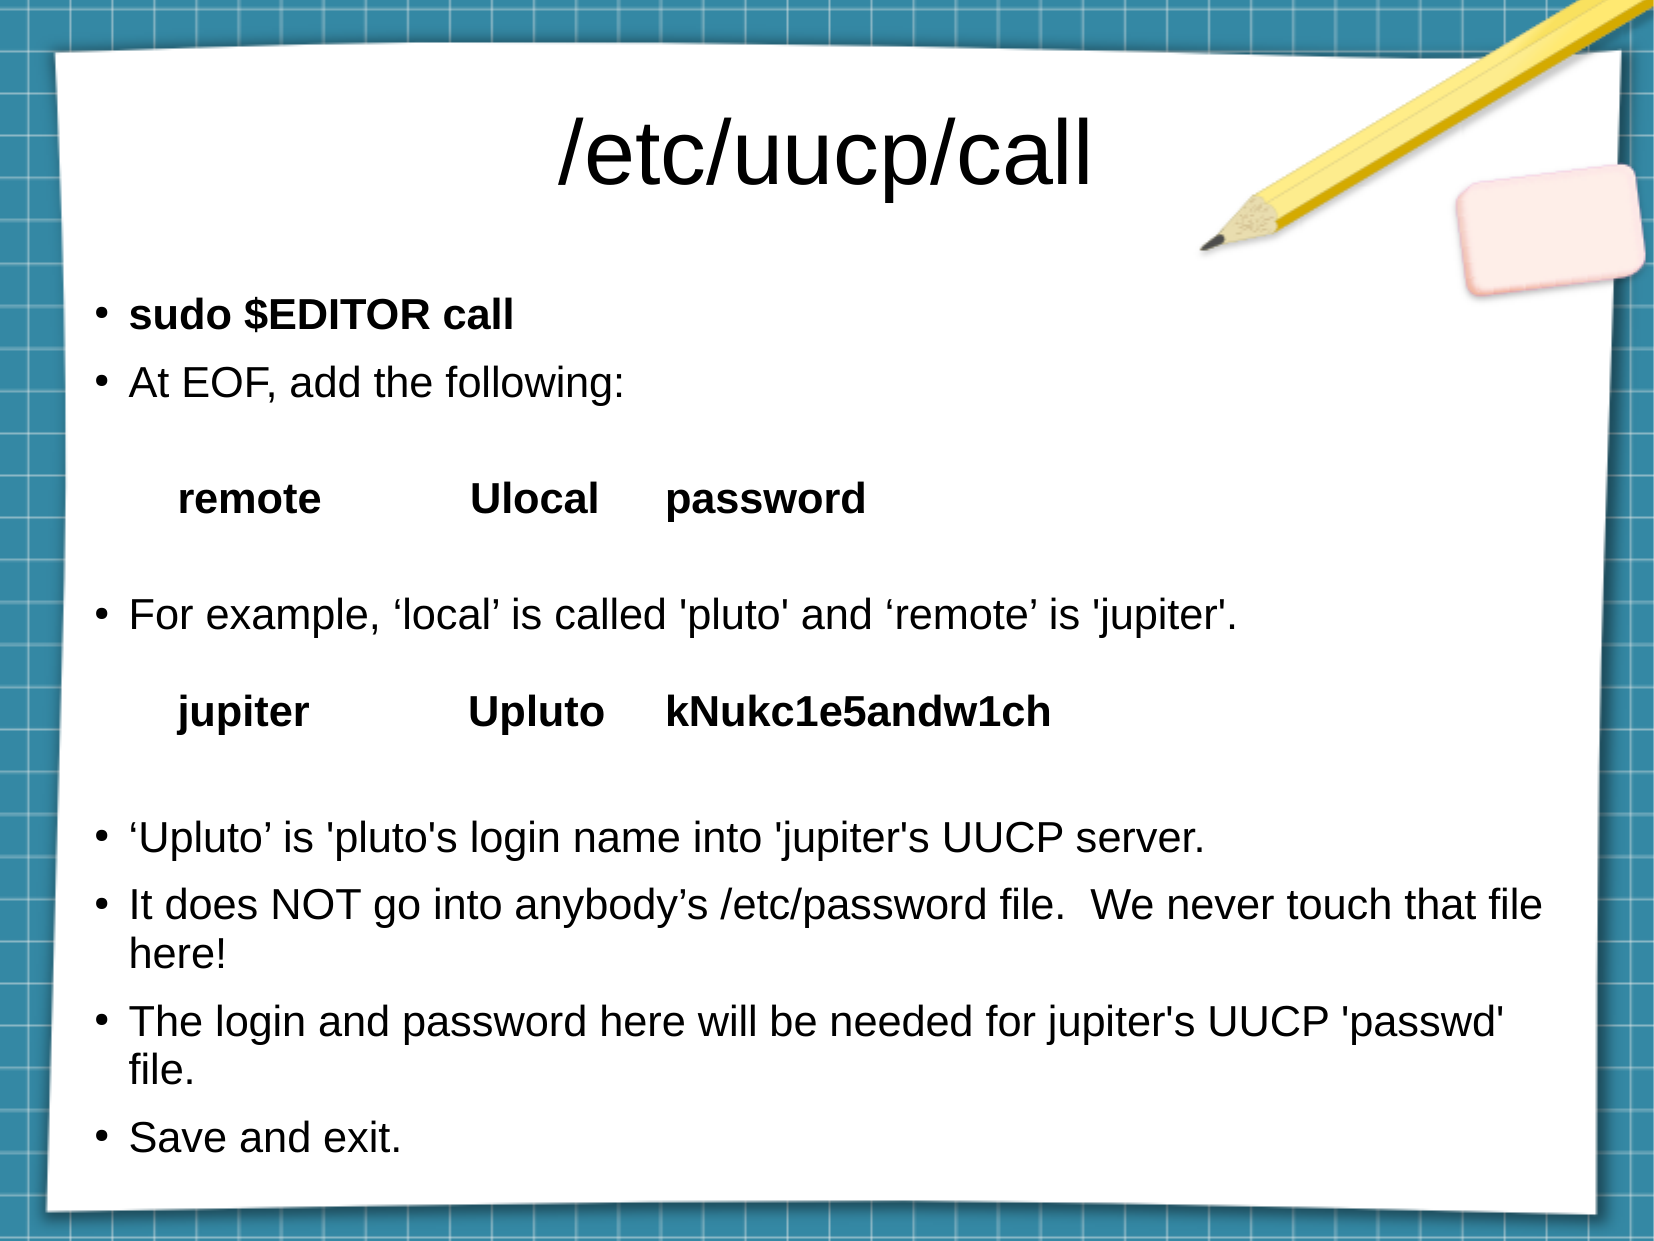

# /etc/uucp/call
sudo $EDITOR call
At EOF, add the following:
	remote		 		Ulocal	 			password
For example, ‘local’ is called 'pluto' and ‘remote’ is 'jupiter'.
	jupiter					 Upluto		kNukc1e5andw1ch
‘Upluto’ is 'pluto's login name into 'jupiter's UUCP server.
It does NOT go into anybody’s /etc/password file. We never touch that file here!
The login and password here will be needed for jupiter's UUCP 'passwd' file.
Save and exit.